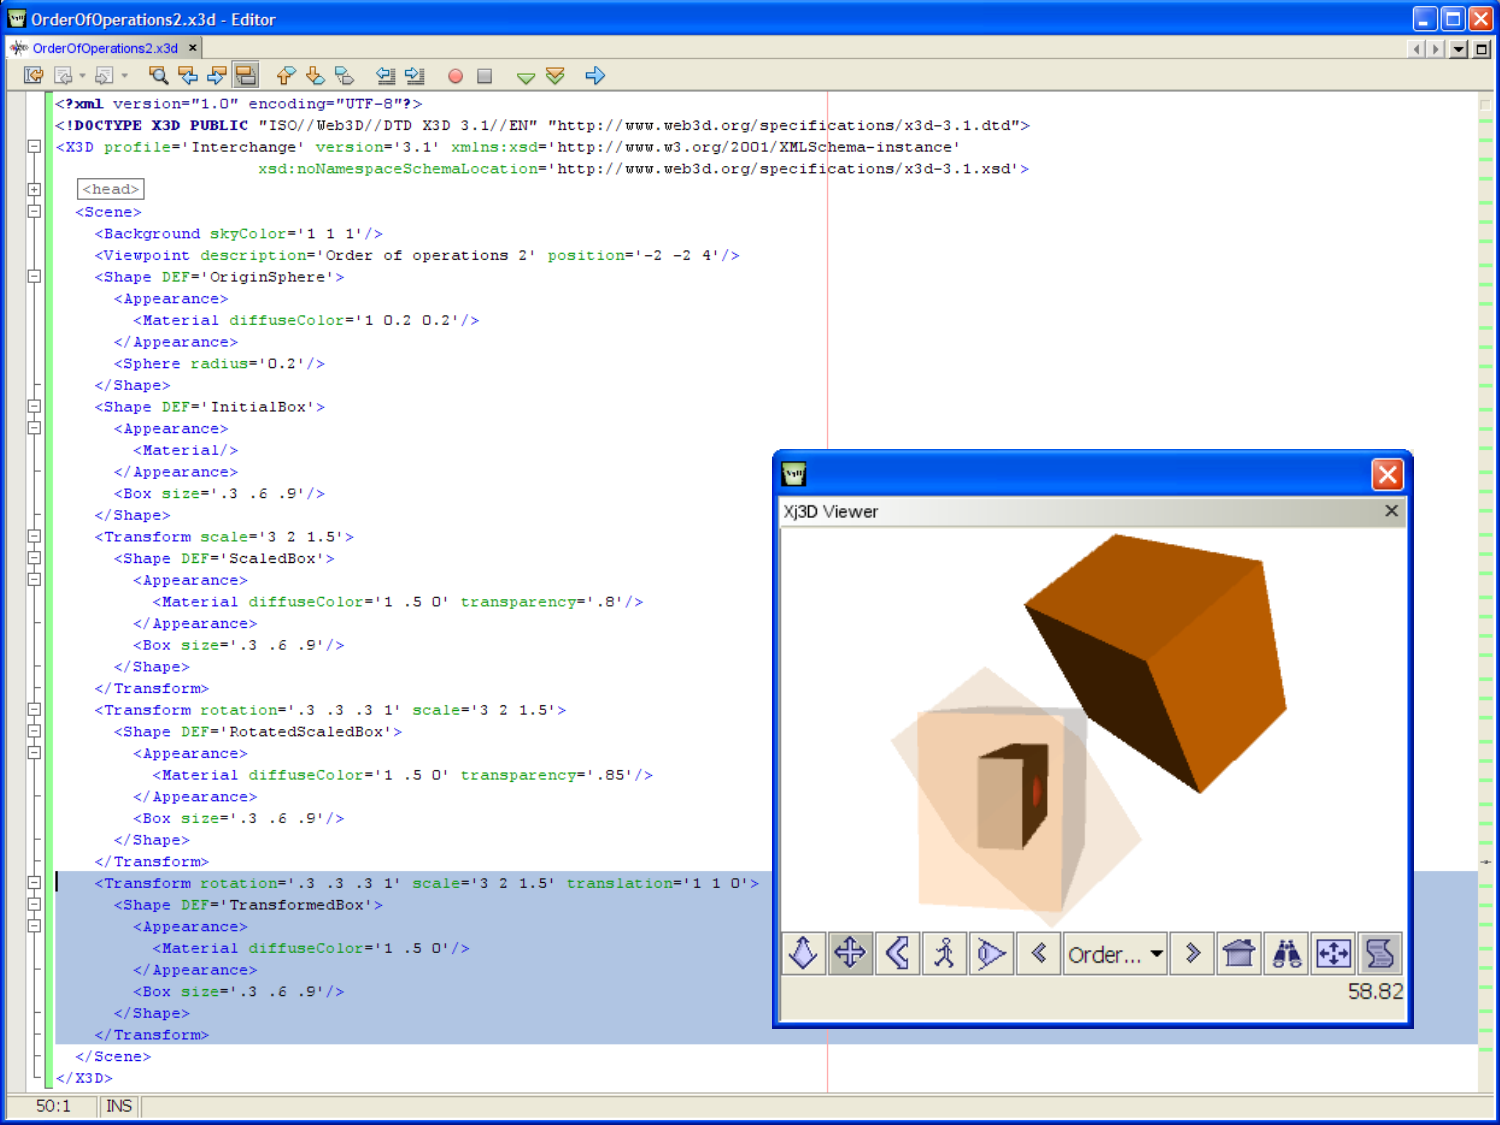

# Order of transformation operations, initial intermediate and final